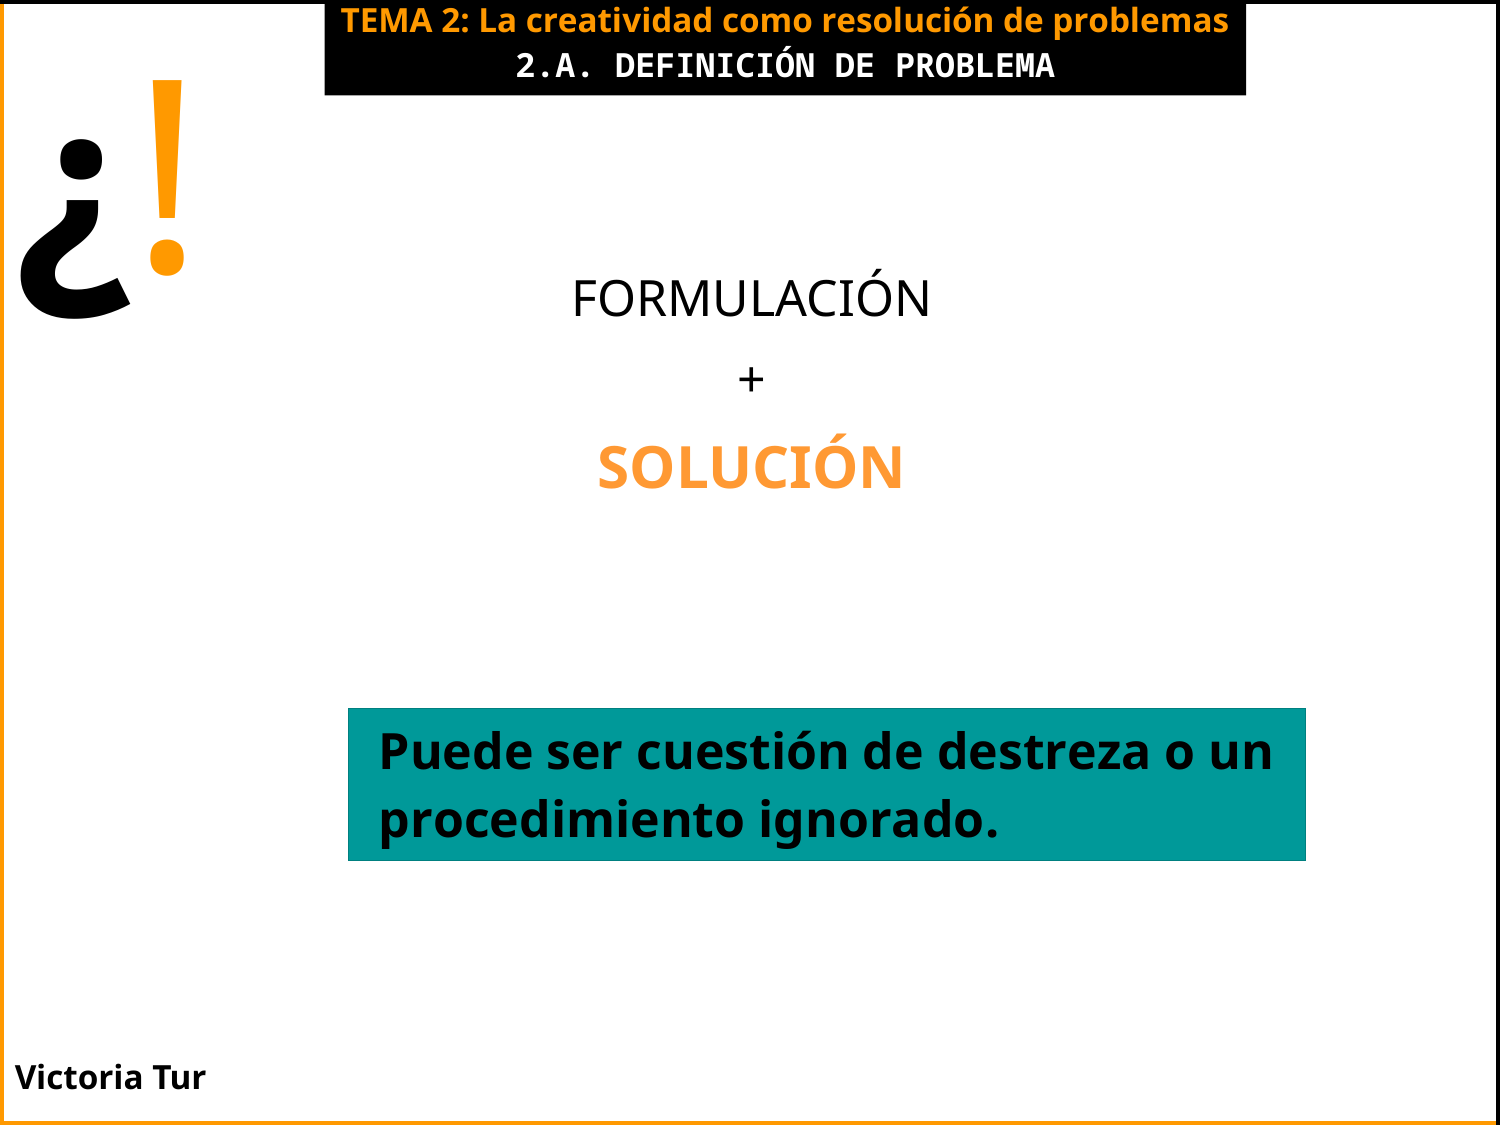

# FORMULACIÓN
+
SOLUCIÓN
Puede ser cuestión de destreza o un procedimiento ignorado.